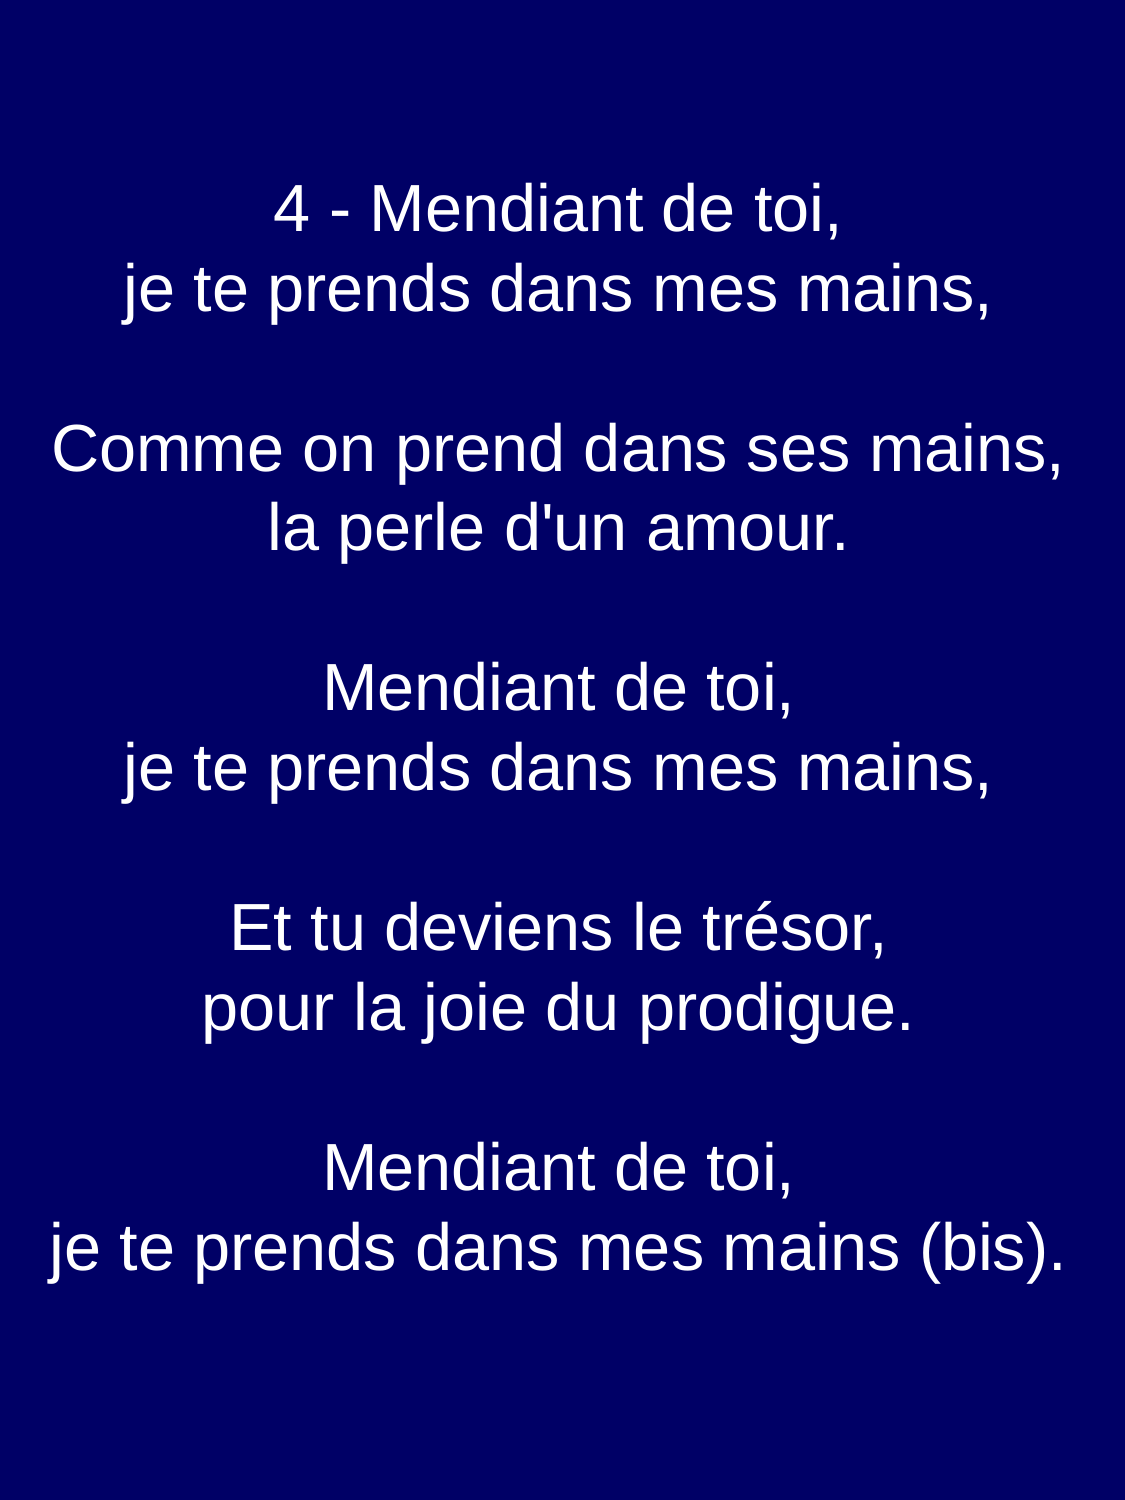

4 - Mendiant de toi,
je te prends dans mes mains,
Comme on prend dans ses mains,
la perle d'un amour.
Mendiant de toi,
je te prends dans mes mains,
Et tu deviens le trésor,
pour la joie du prodigue.
Mendiant de toi,
je te prends dans mes mains (bis).